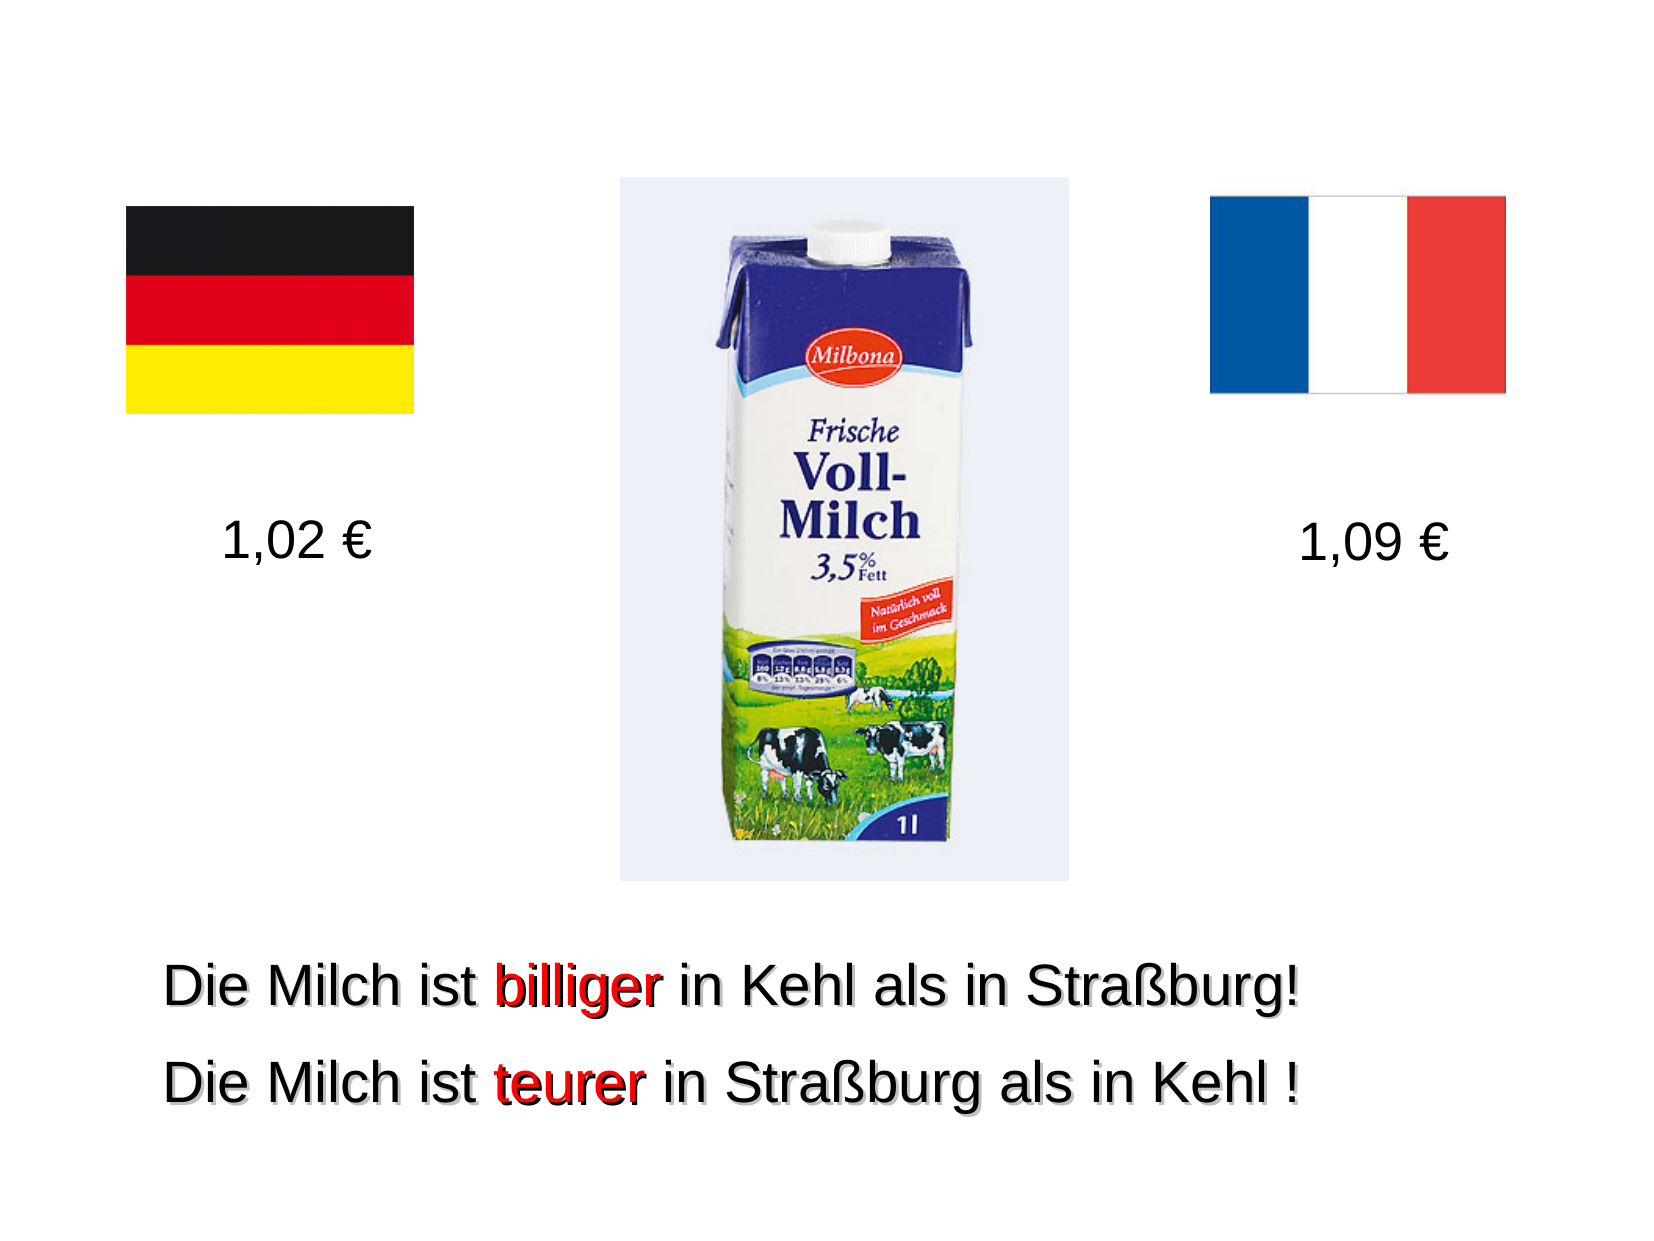

1,02 €
1,09 €
Die Milch ist billiger in Kehl als in Straßburg!
Die Milch ist teurer in Straßburg als in Kehl !